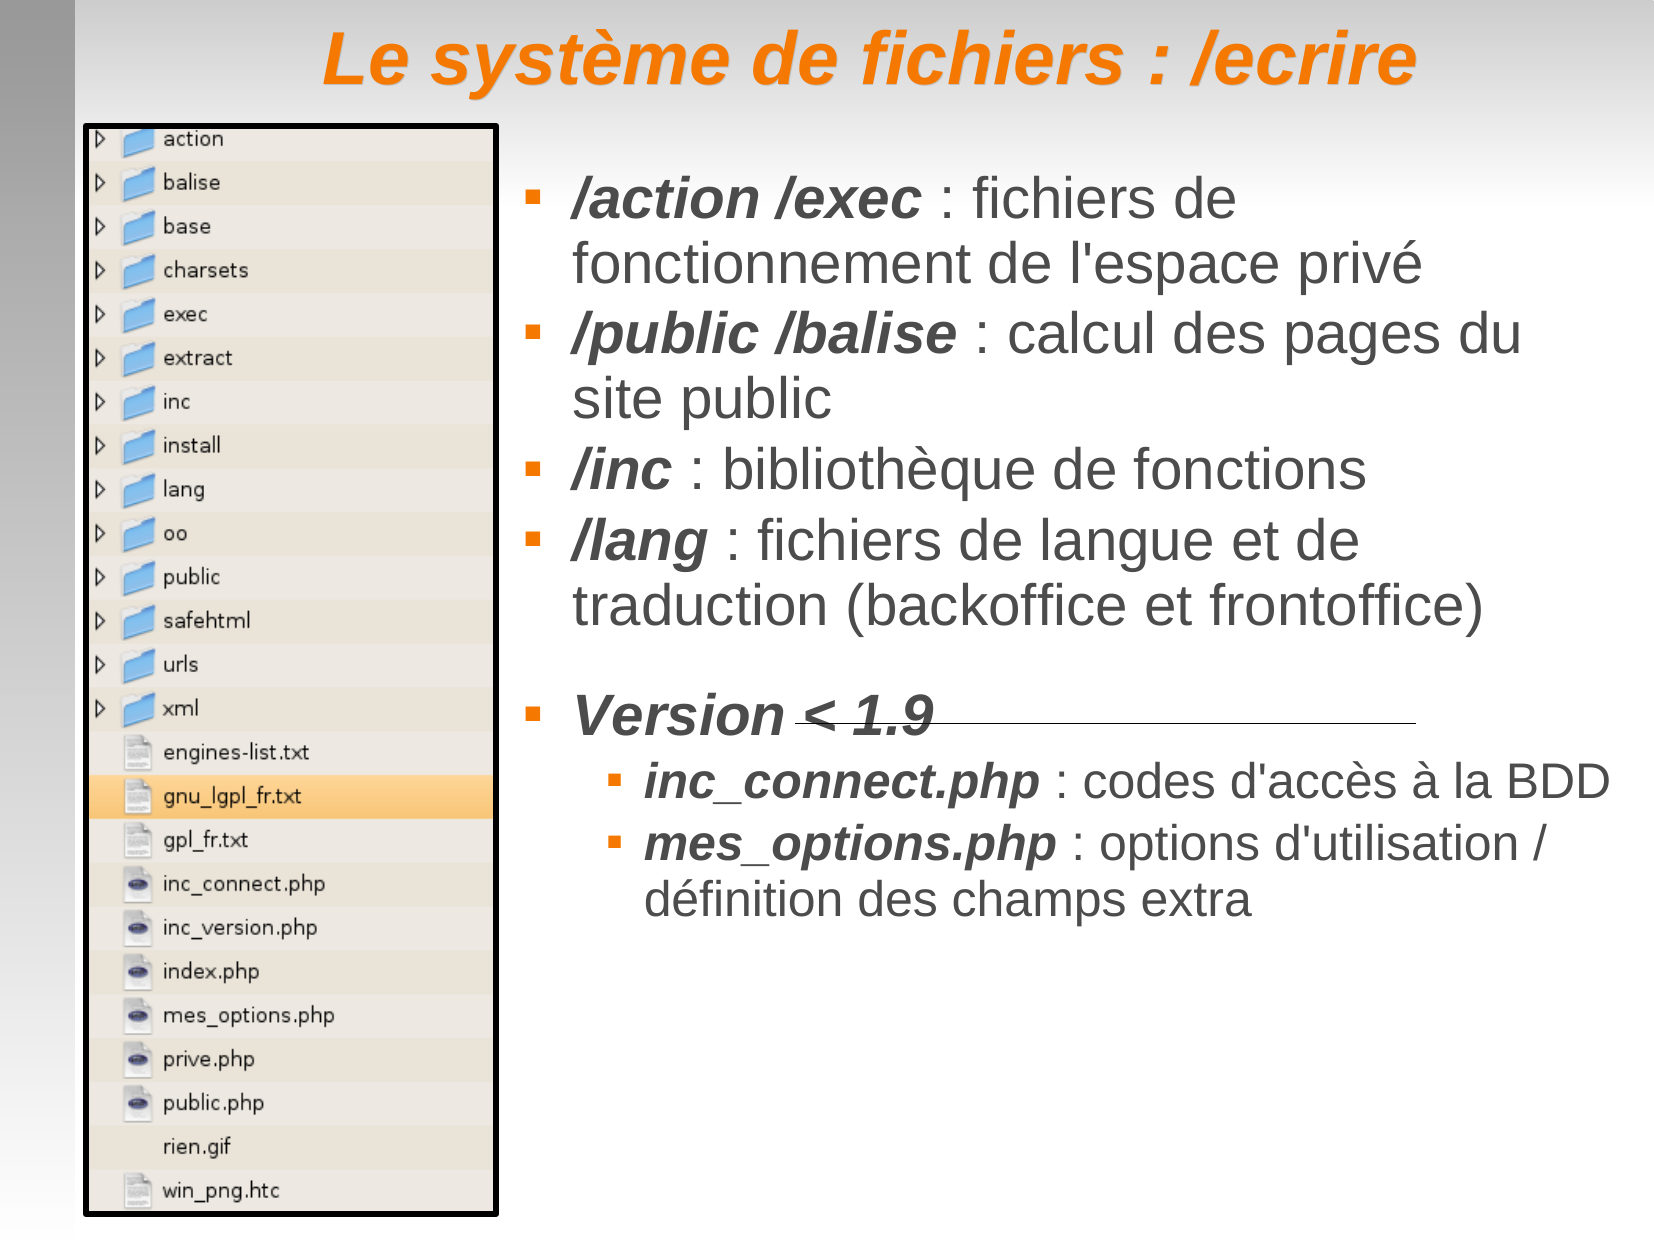

# Le système de fichiers : /ecrire
/action /exec : fichiers de fonctionnement de l'espace privé
/public /balise : calcul des pages du site public
/inc : bibliothèque de fonctions
/lang : fichiers de langue et de traduction (backoffice et frontoffice)
Version < 1.9
inc_connect.php : codes d'accès à la BDD
mes_options.php : options d'utilisation / définition des champs extra